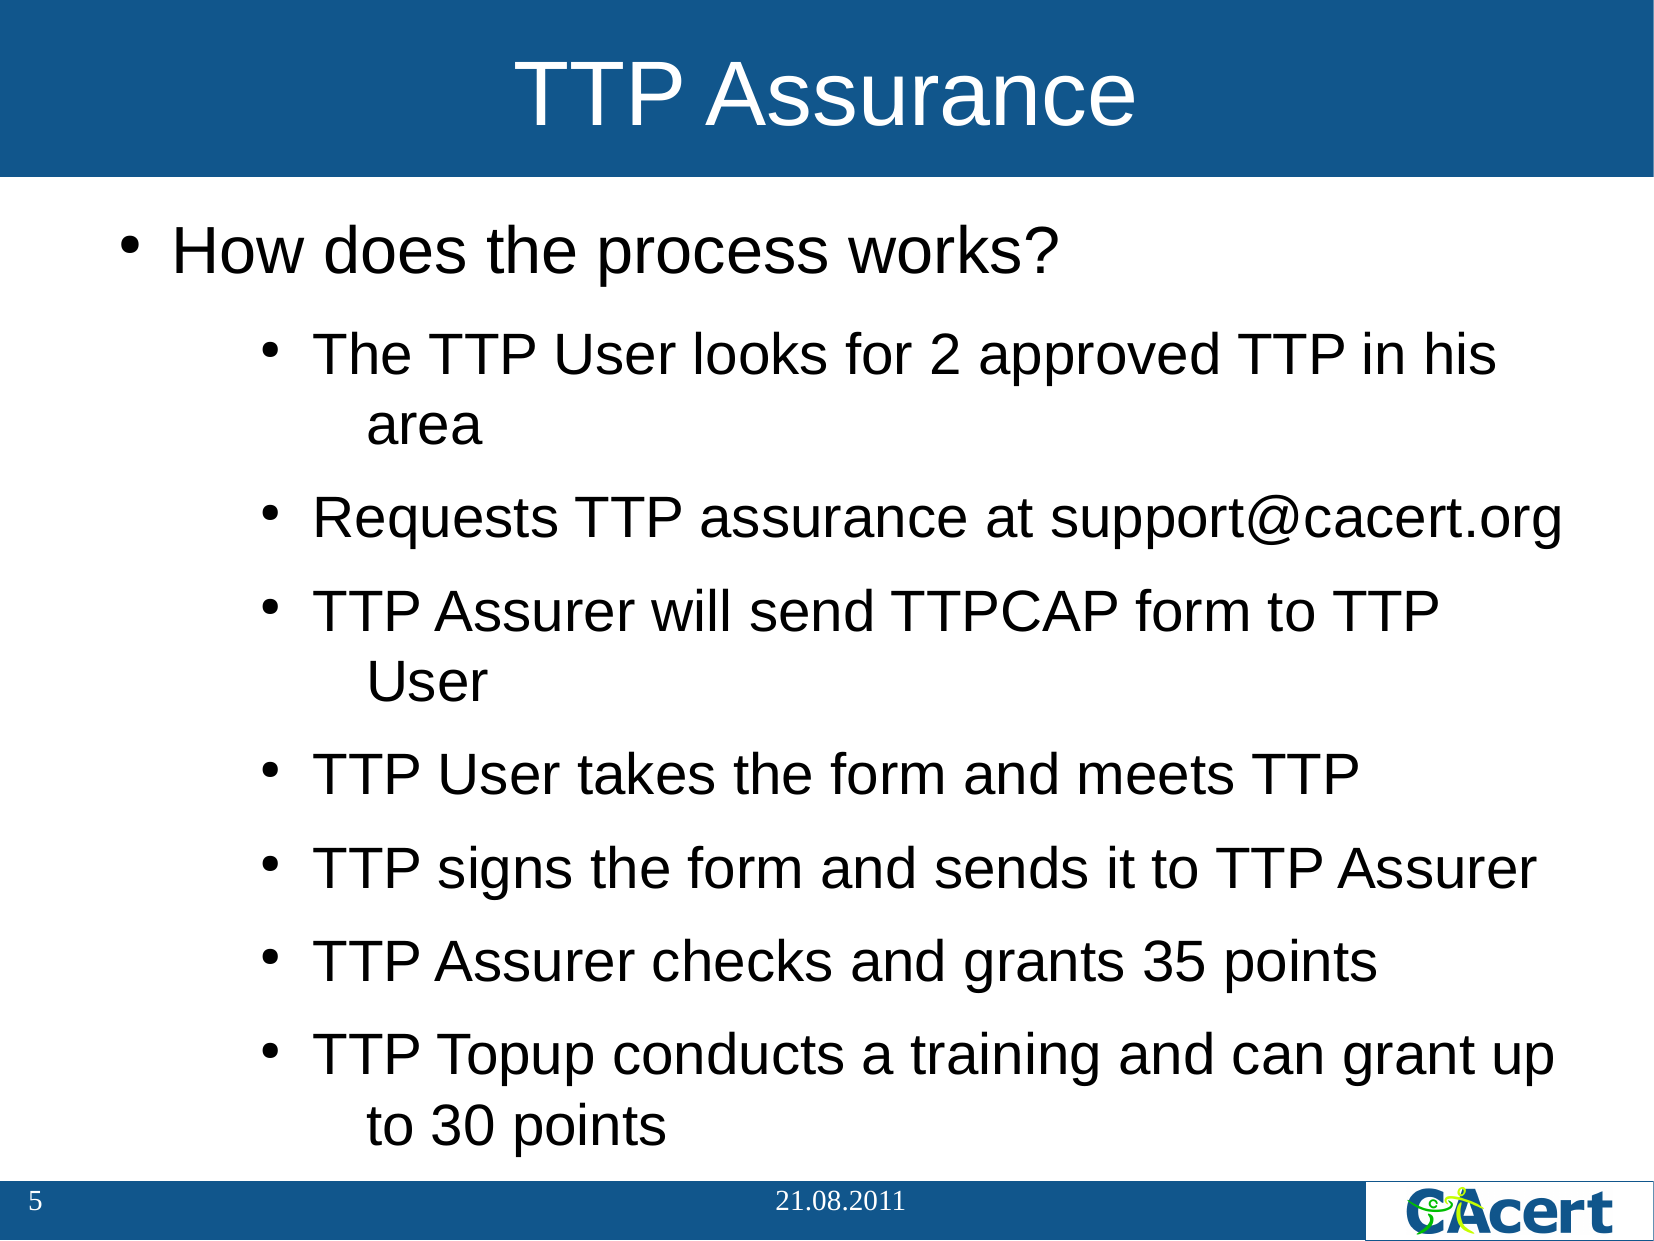

# TTP Assurance
How does the process works?
The TTP User looks for 2 approved TTP in his area
Requests TTP assurance at support@cacert.org
TTP Assurer will send TTPCAP form to TTP User
TTP User takes the form and meets TTP
TTP signs the form and sends it to TTP Assurer
TTP Assurer checks and grants 35 points
TTP Topup conducts a training and can grant up to 30 points
21.08.2011